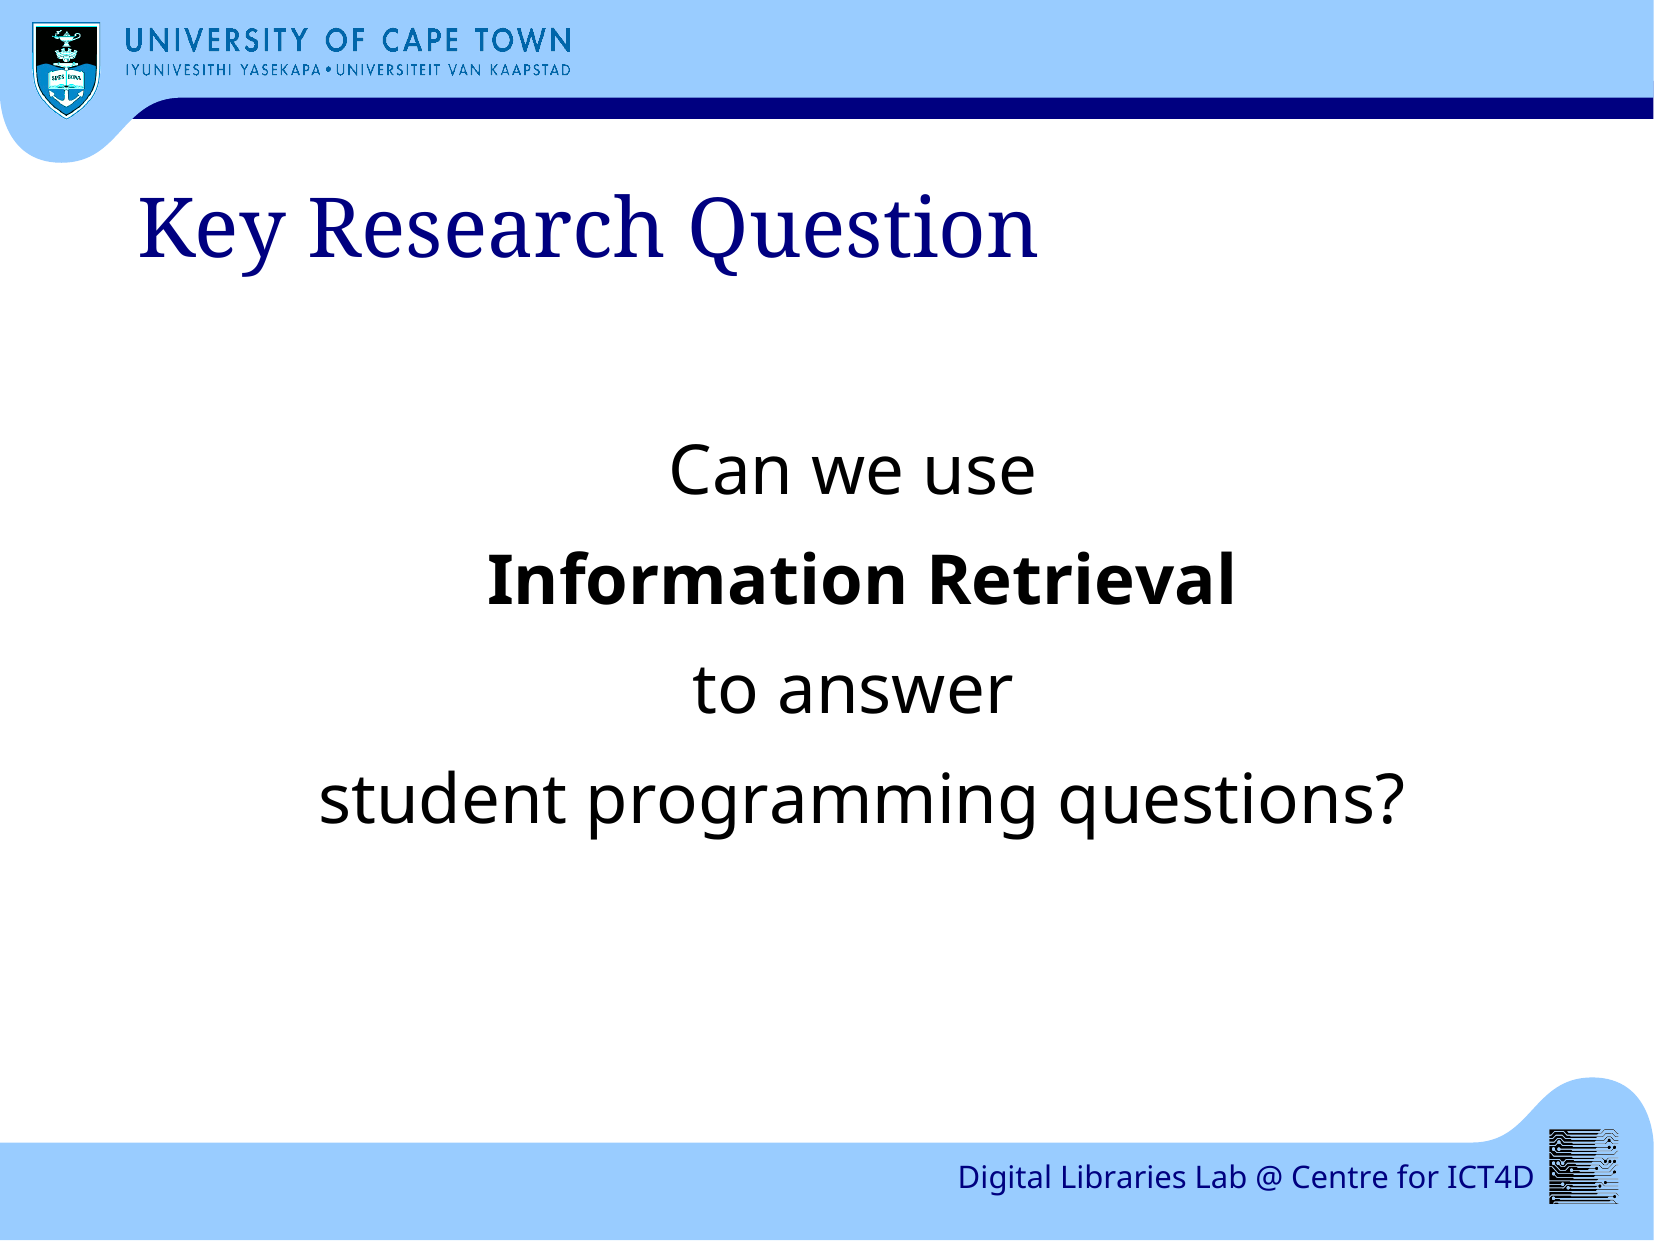

# Key Research Question
Can we use
Information Retrieval
to answer
student programming questions?